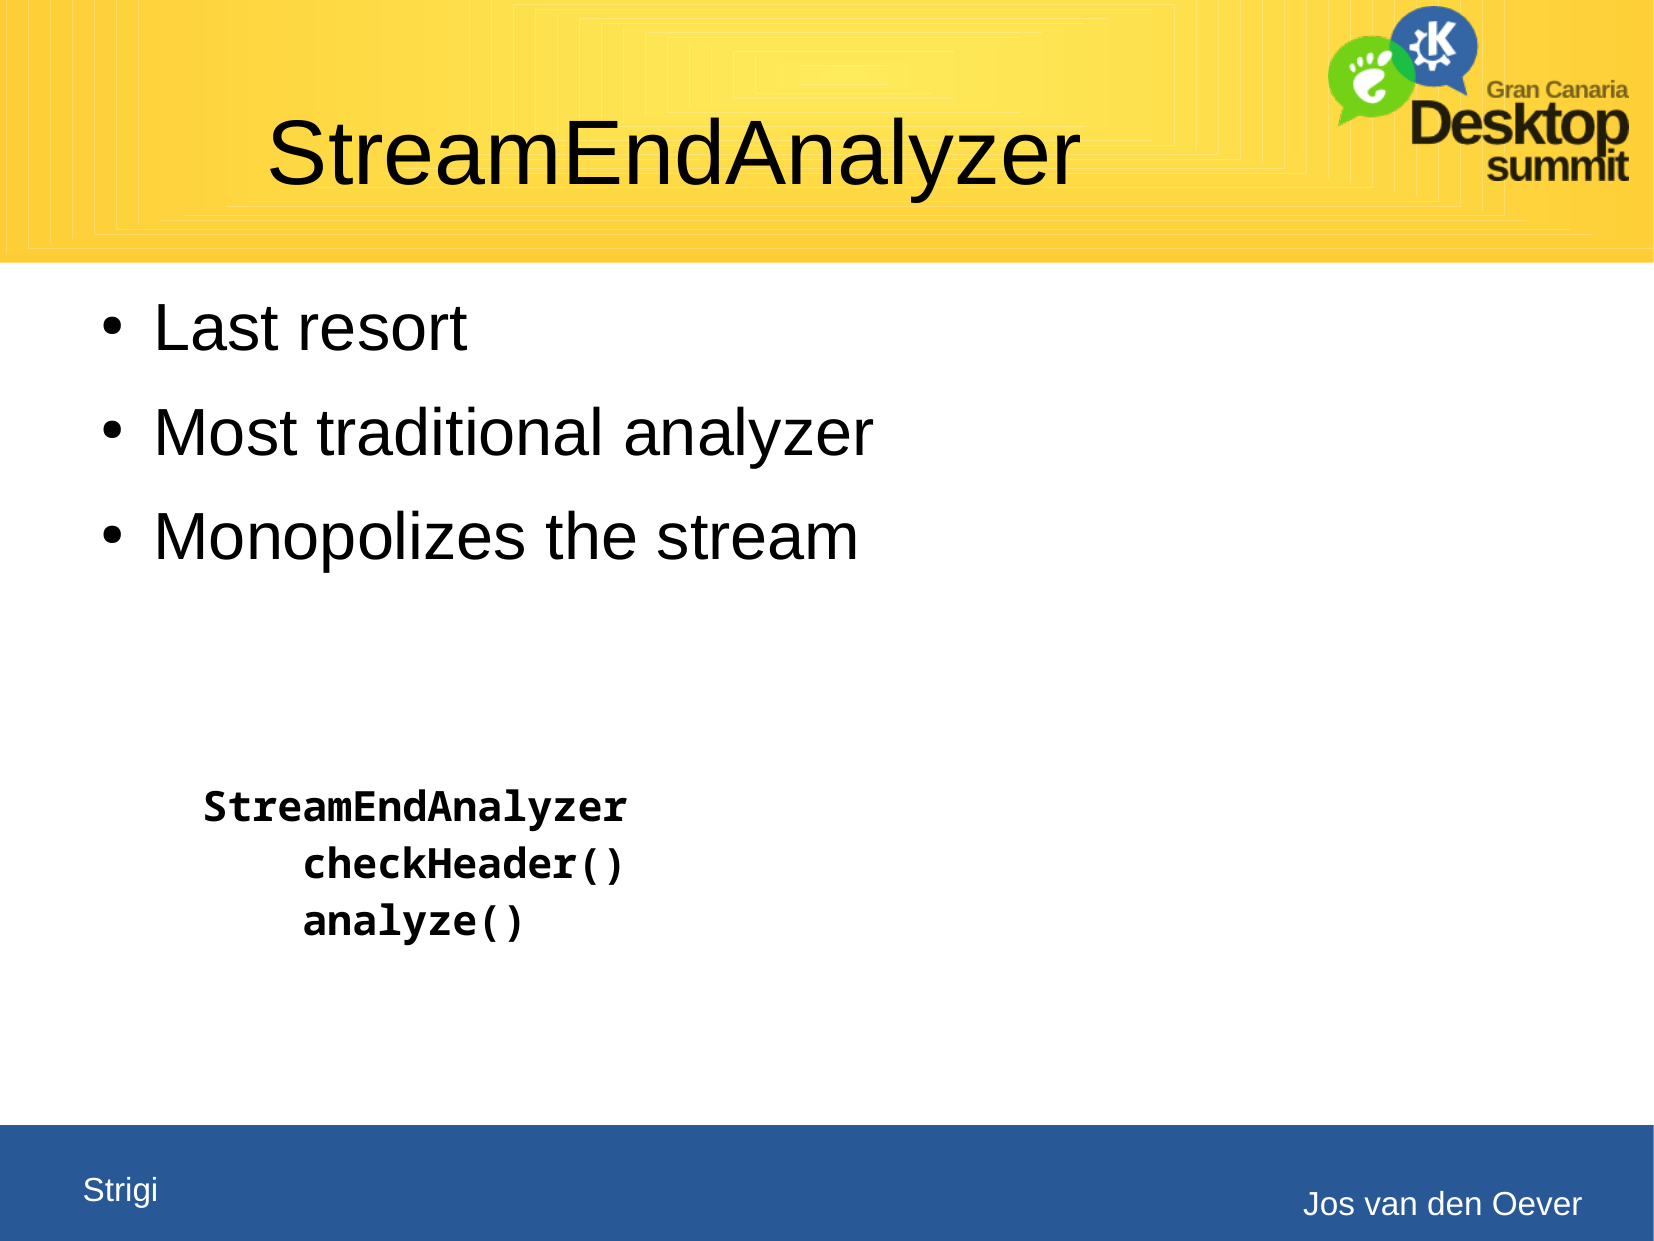

# StreamEndAnalyzer
Last resort
Most traditional analyzer
Monopolizes the stream
StreamEndAnalyzer
 checkHeader()
 analyze()
class StreamEndAnalyzer {
public:
 virtual bool checkHeader(const char* header,
 int32_t headersize) const = 0;
 virtual signed char analyze(
 Strigi::AnalysisResult& idx, InputStream* in)=0;
 const std::string error() const { return m_error; }
};